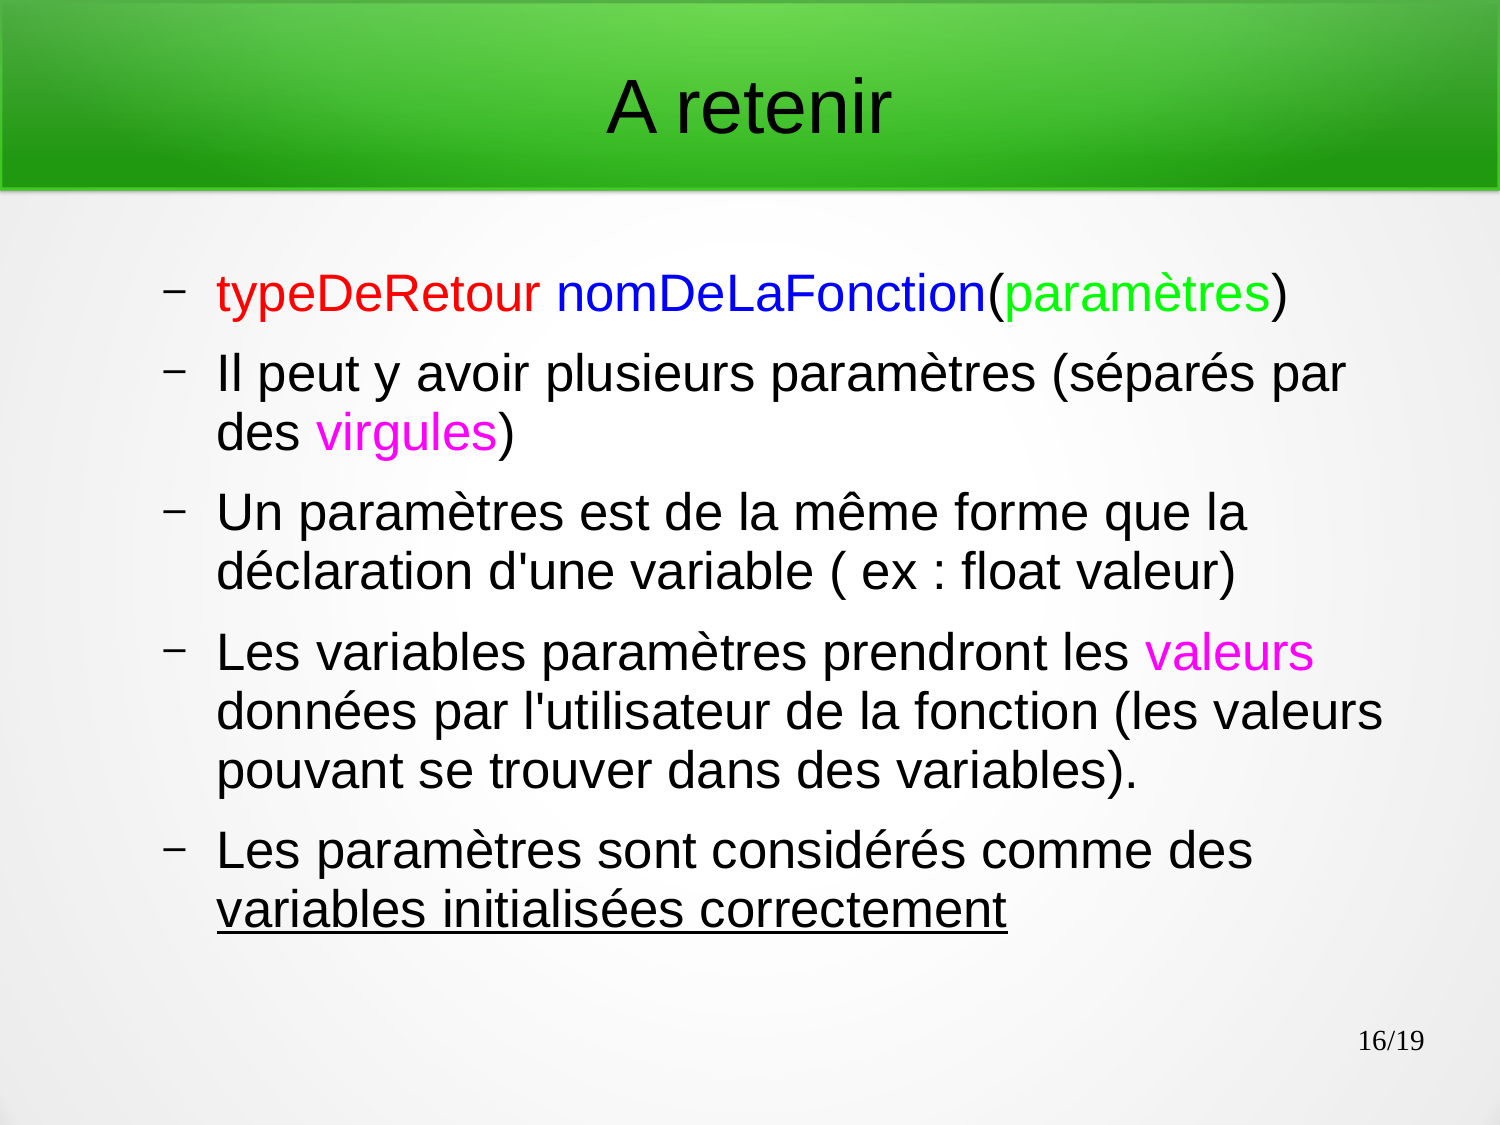

# A retenir
typeDeRetour nomDeLaFonction(paramètres)
Il peut y avoir plusieurs paramètres (séparés par des virgules)
Un paramètres est de la même forme que la déclaration d'une variable ( ex : float valeur)
Les variables paramètres prendront les valeurs données par l'utilisateur de la fonction (les valeurs pouvant se trouver dans des variables).
Les paramètres sont considérés comme des variables initialisées correctement
16